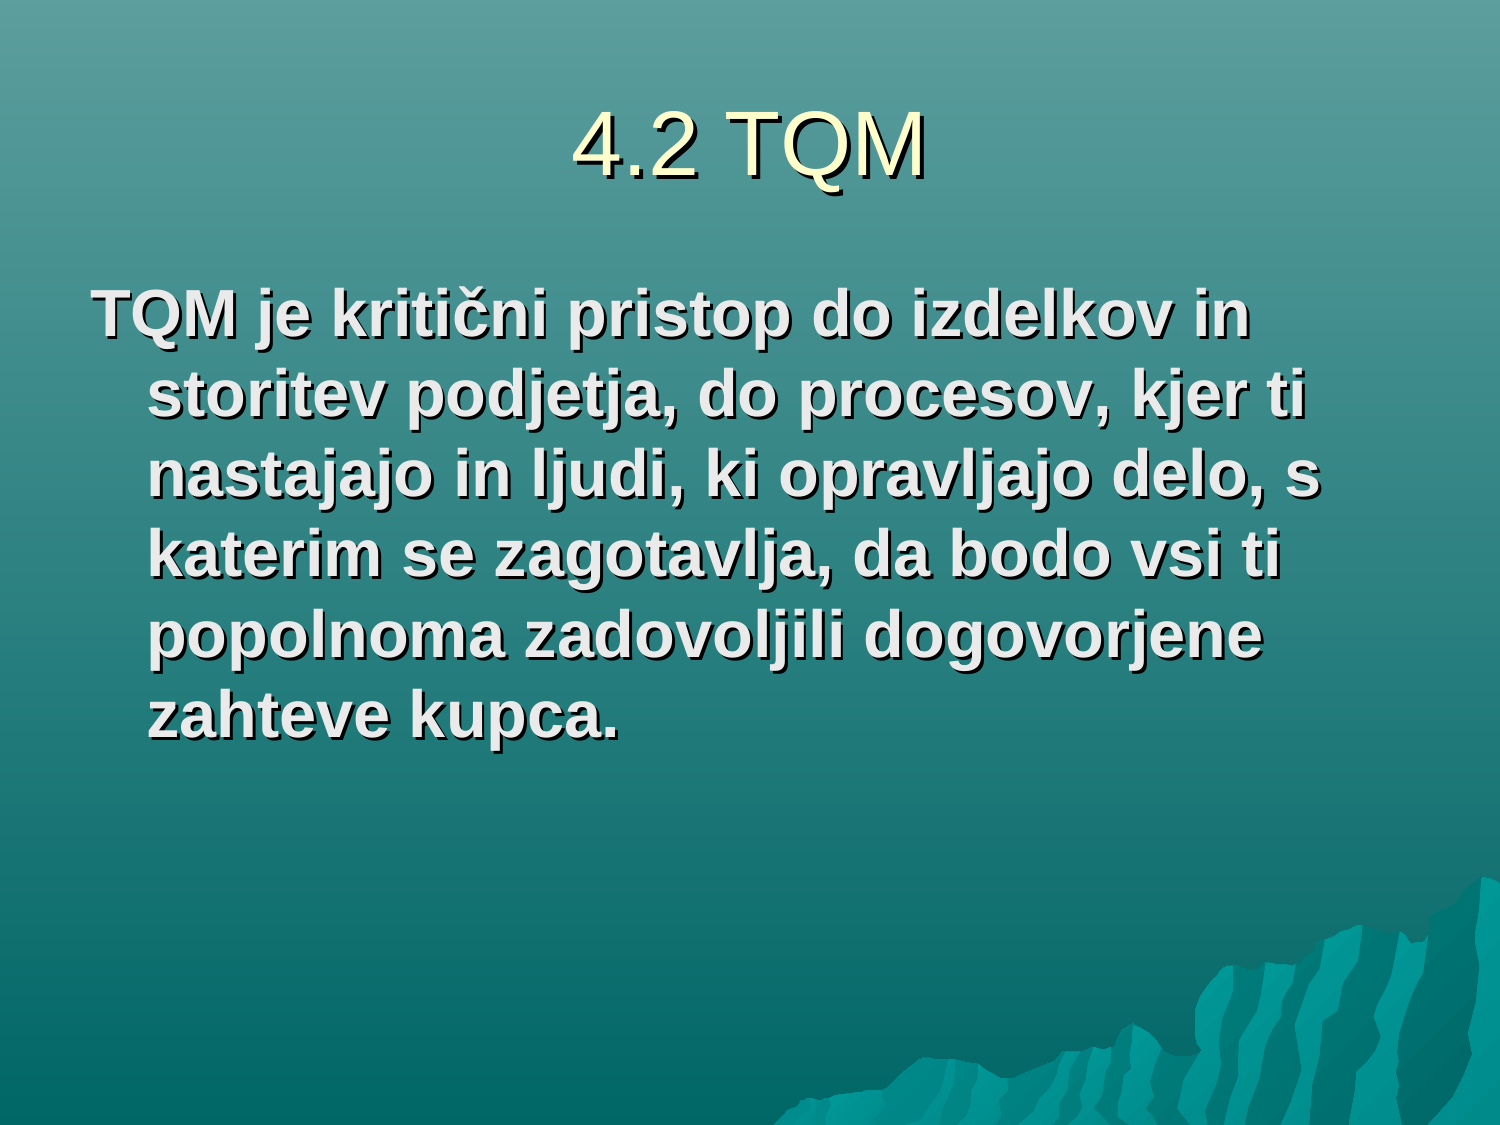

# 4.2 TQM
TQM je kritični pristop do izdelkov in storitev podjetja, do procesov, kjer ti nastajajo in ljudi, ki opravljajo delo, s katerim se zagotavlja, da bodo vsi ti popolnoma zadovoljili dogovorjene zahteve kupca.